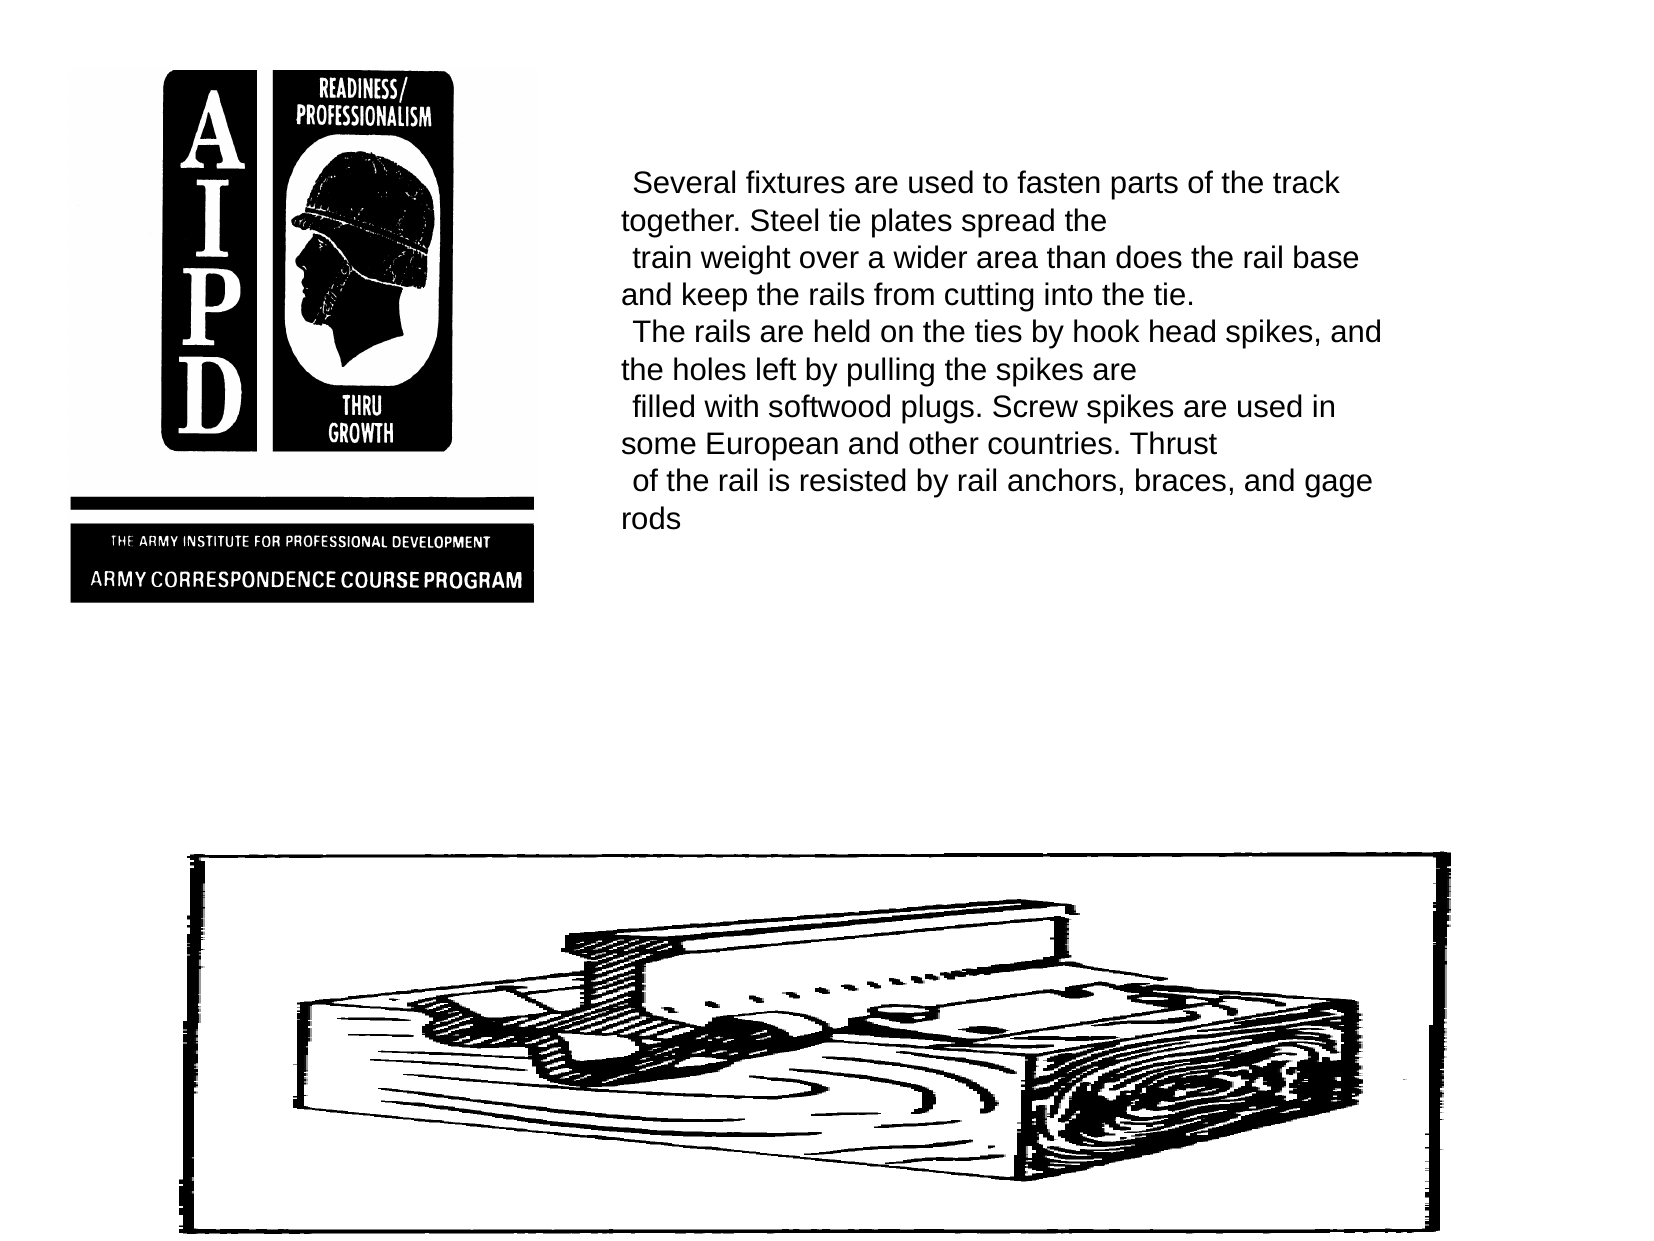

Several fixtures are used to fasten parts of the track together. Steel tie plates spread the
train weight over a wider area than does the rail base and keep the rails from cutting into the tie.
The rails are held on the ties by hook head spikes, and the holes left by pulling the spikes are
filled with softwood plugs. Screw spikes are used in some European and other countries. Thrust
of the rail is resisted by rail anchors, braces, and gage rods